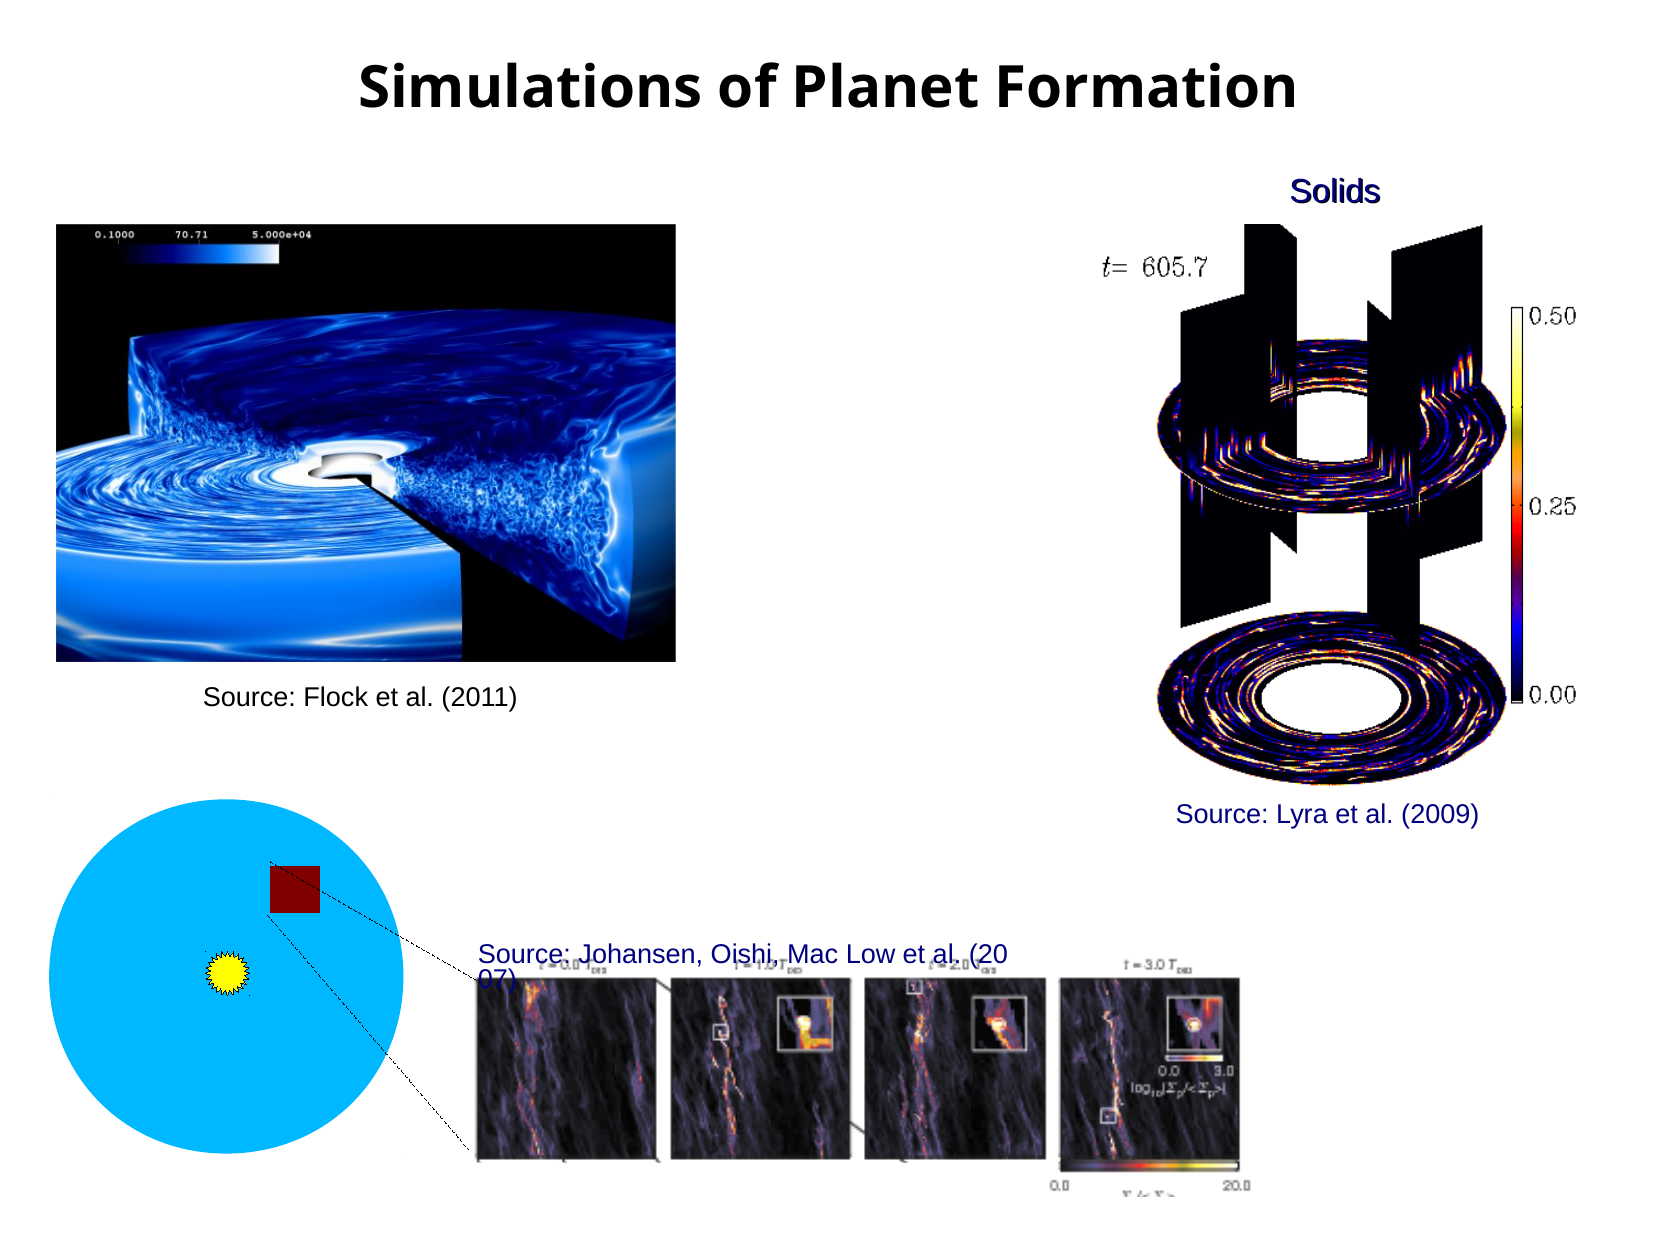

Simulations of Planet Formation
Solids
Source: Flock et al. (2011)
Source: Lyra et al. (2009)
Source: Johansen, Oishi, Mac Low et al. (2007)